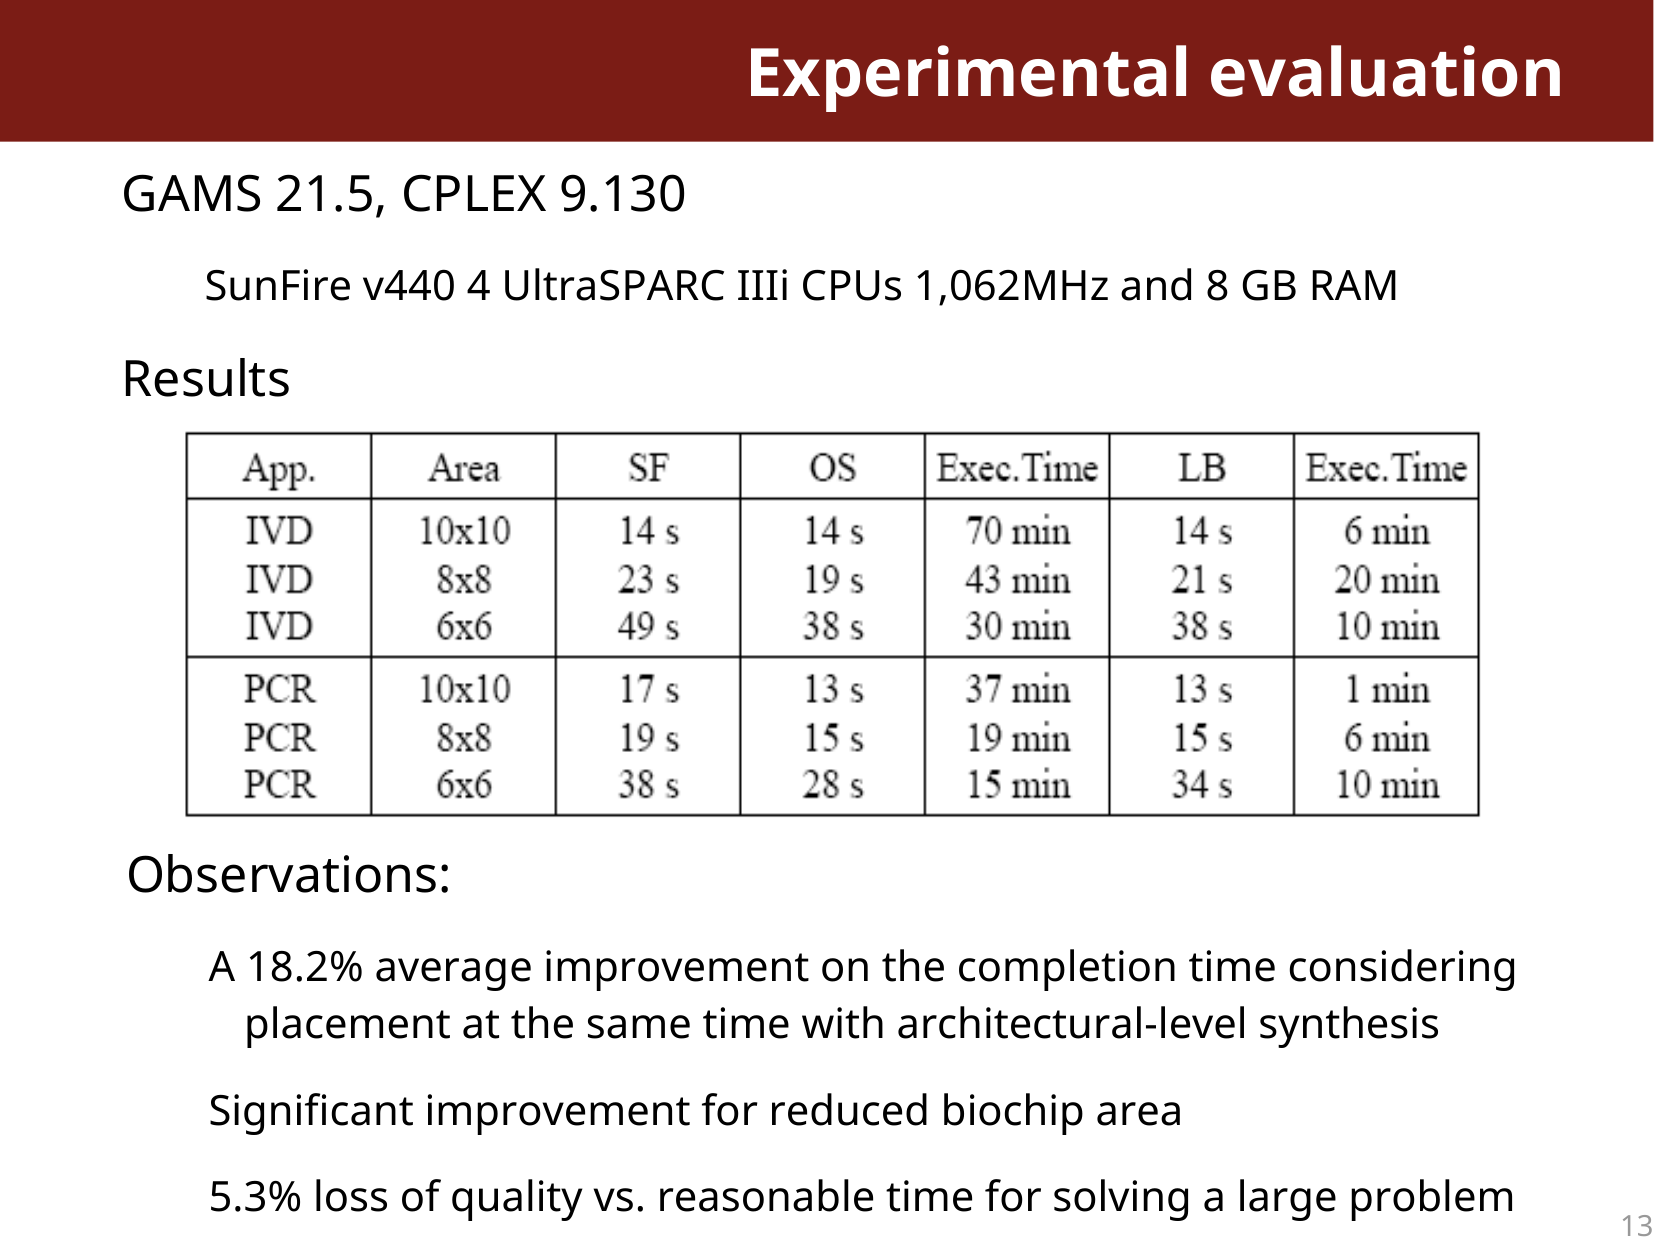

# Experimental evaluation
GAMS 21.5, CPLEX 9.130
SunFire v440 4 UltraSPARC IIIi CPUs 1,062MHz and 8 GB RAM
Results
Observations:
A 18.2% average improvement on the completion time considering placement at the same time with architectural-level synthesis
Significant improvement for reduced biochip area
5.3% loss of quality vs. reasonable time for solving a large problem
13